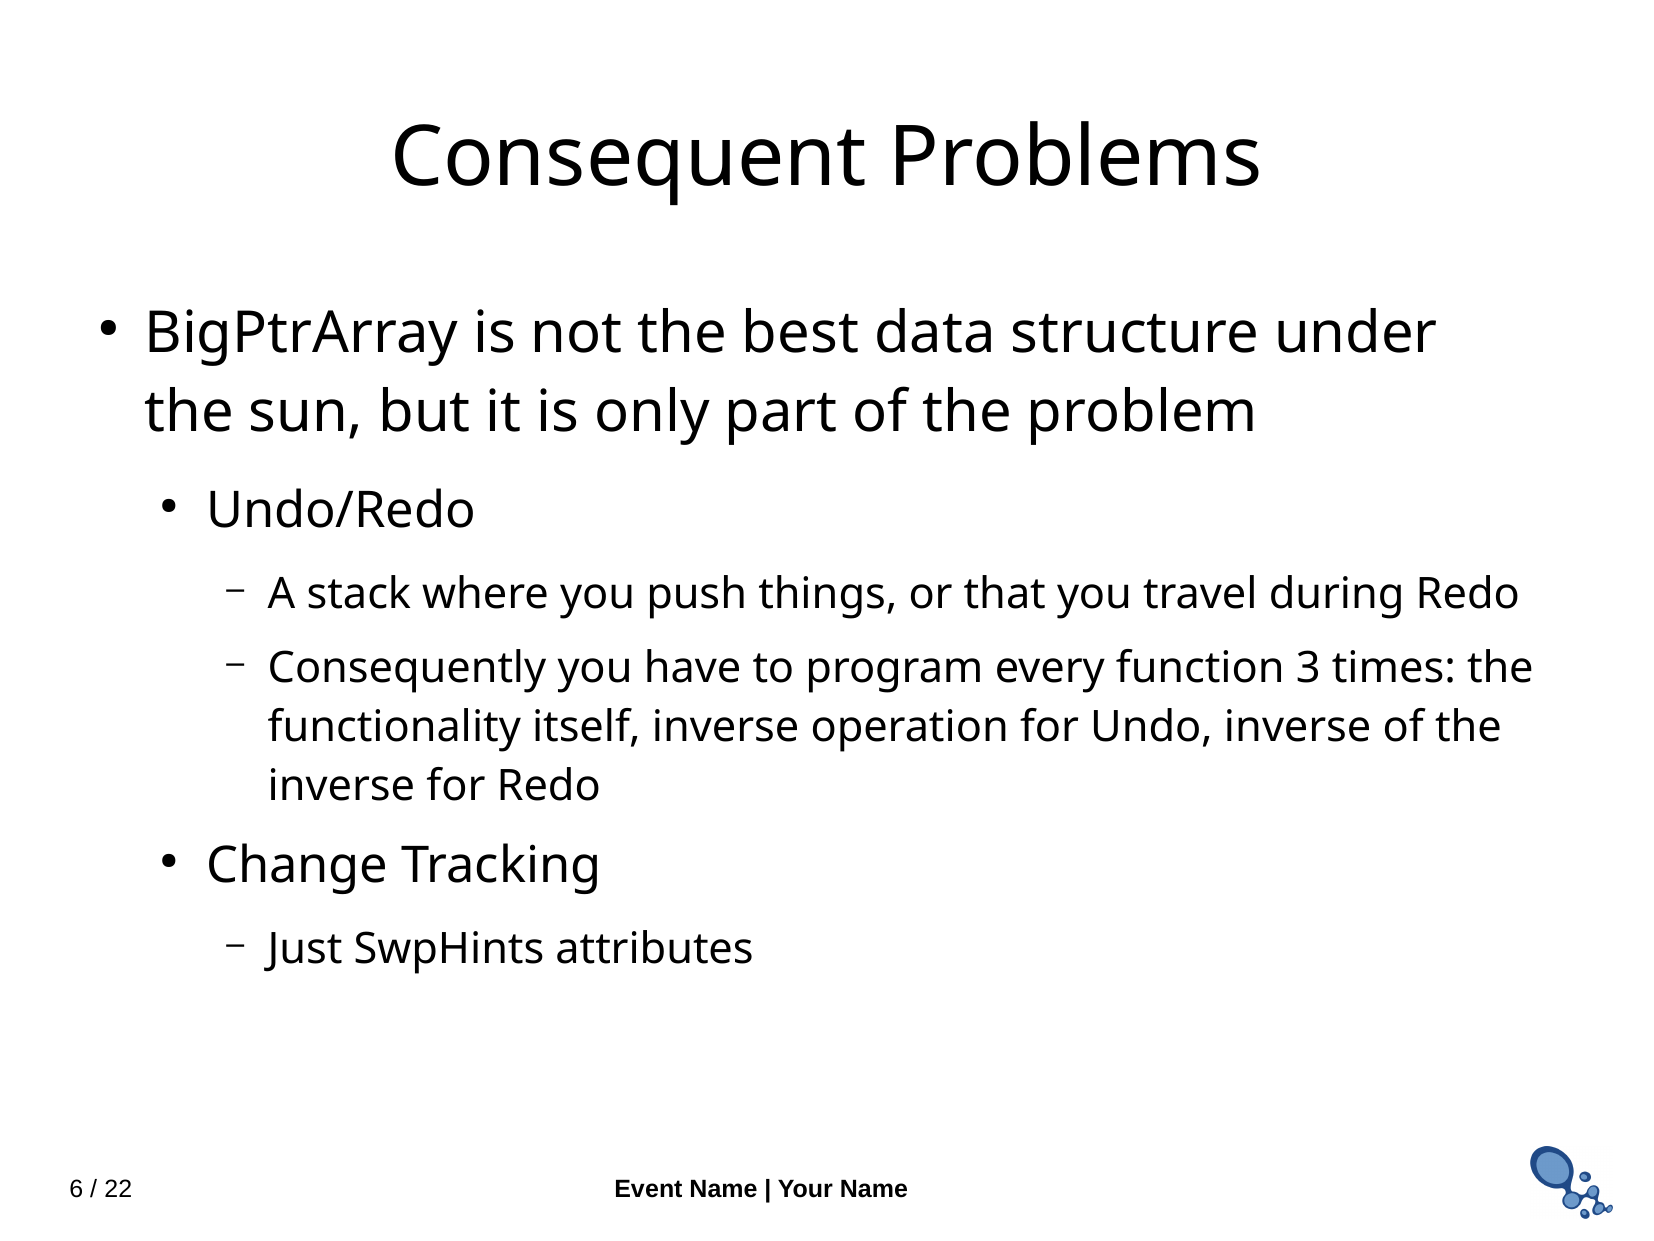

# Consequent Problems
BigPtrArray is not the best data structure under the sun, but it is only part of the problem
Undo/Redo
A stack where you push things, or that you travel during Redo
Consequently you have to program every function 3 times: the functionality itself, inverse operation for Undo, inverse of the inverse for Redo
Change Tracking
Just SwpHints attributes